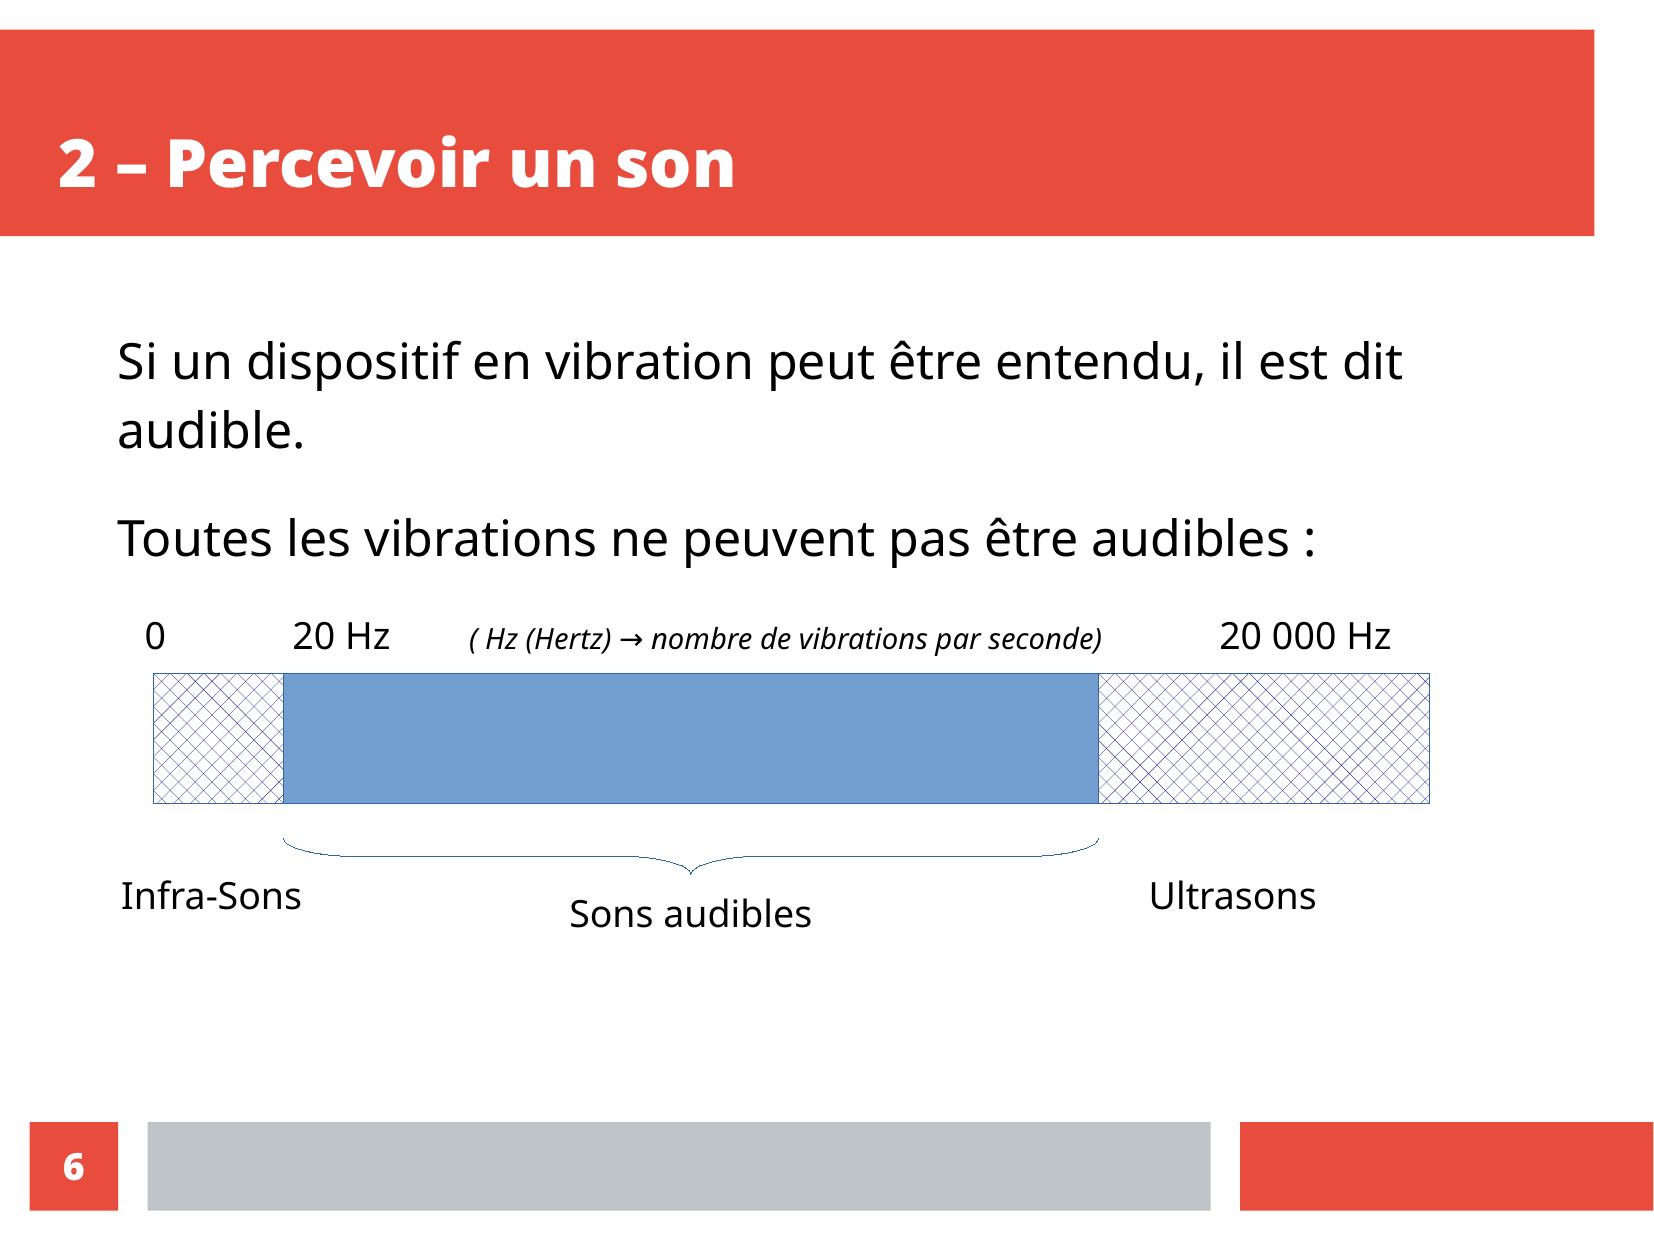

# 2 – Percevoir un son
Si un dispositif en vibration peut être entendu, il est dit audible.
Toutes les vibrations ne peuvent pas être audibles :
0 20 Hz ( Hz (Hertz) → nombre de vibrations par seconde) 20 000 Hz
Sons audibles
Infra-Sons
Ultrasons
6